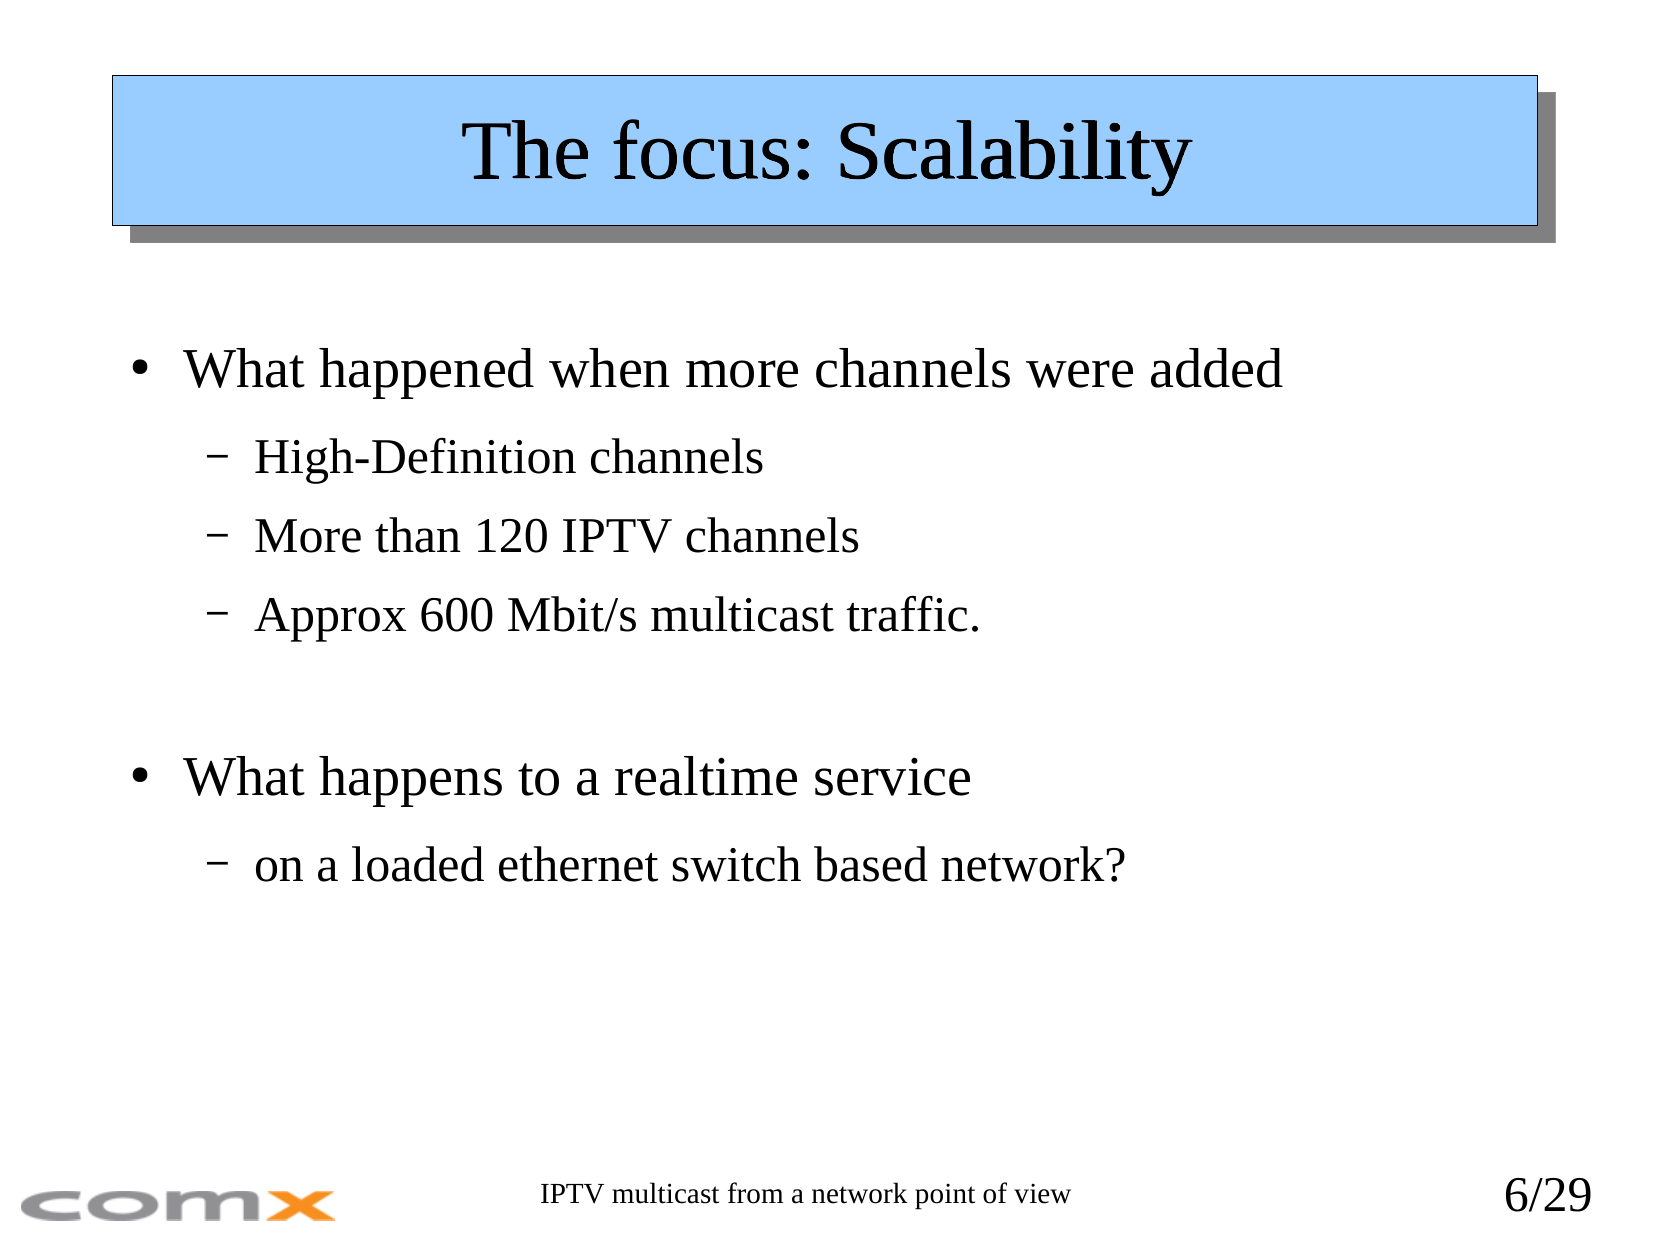

# The focus: Scalability
What happened when more channels were added
High-Definition channels
More than 120 IPTV channels
Approx 600 Mbit/s multicast traffic.
What happens to a realtime service
on a loaded ethernet switch based network?